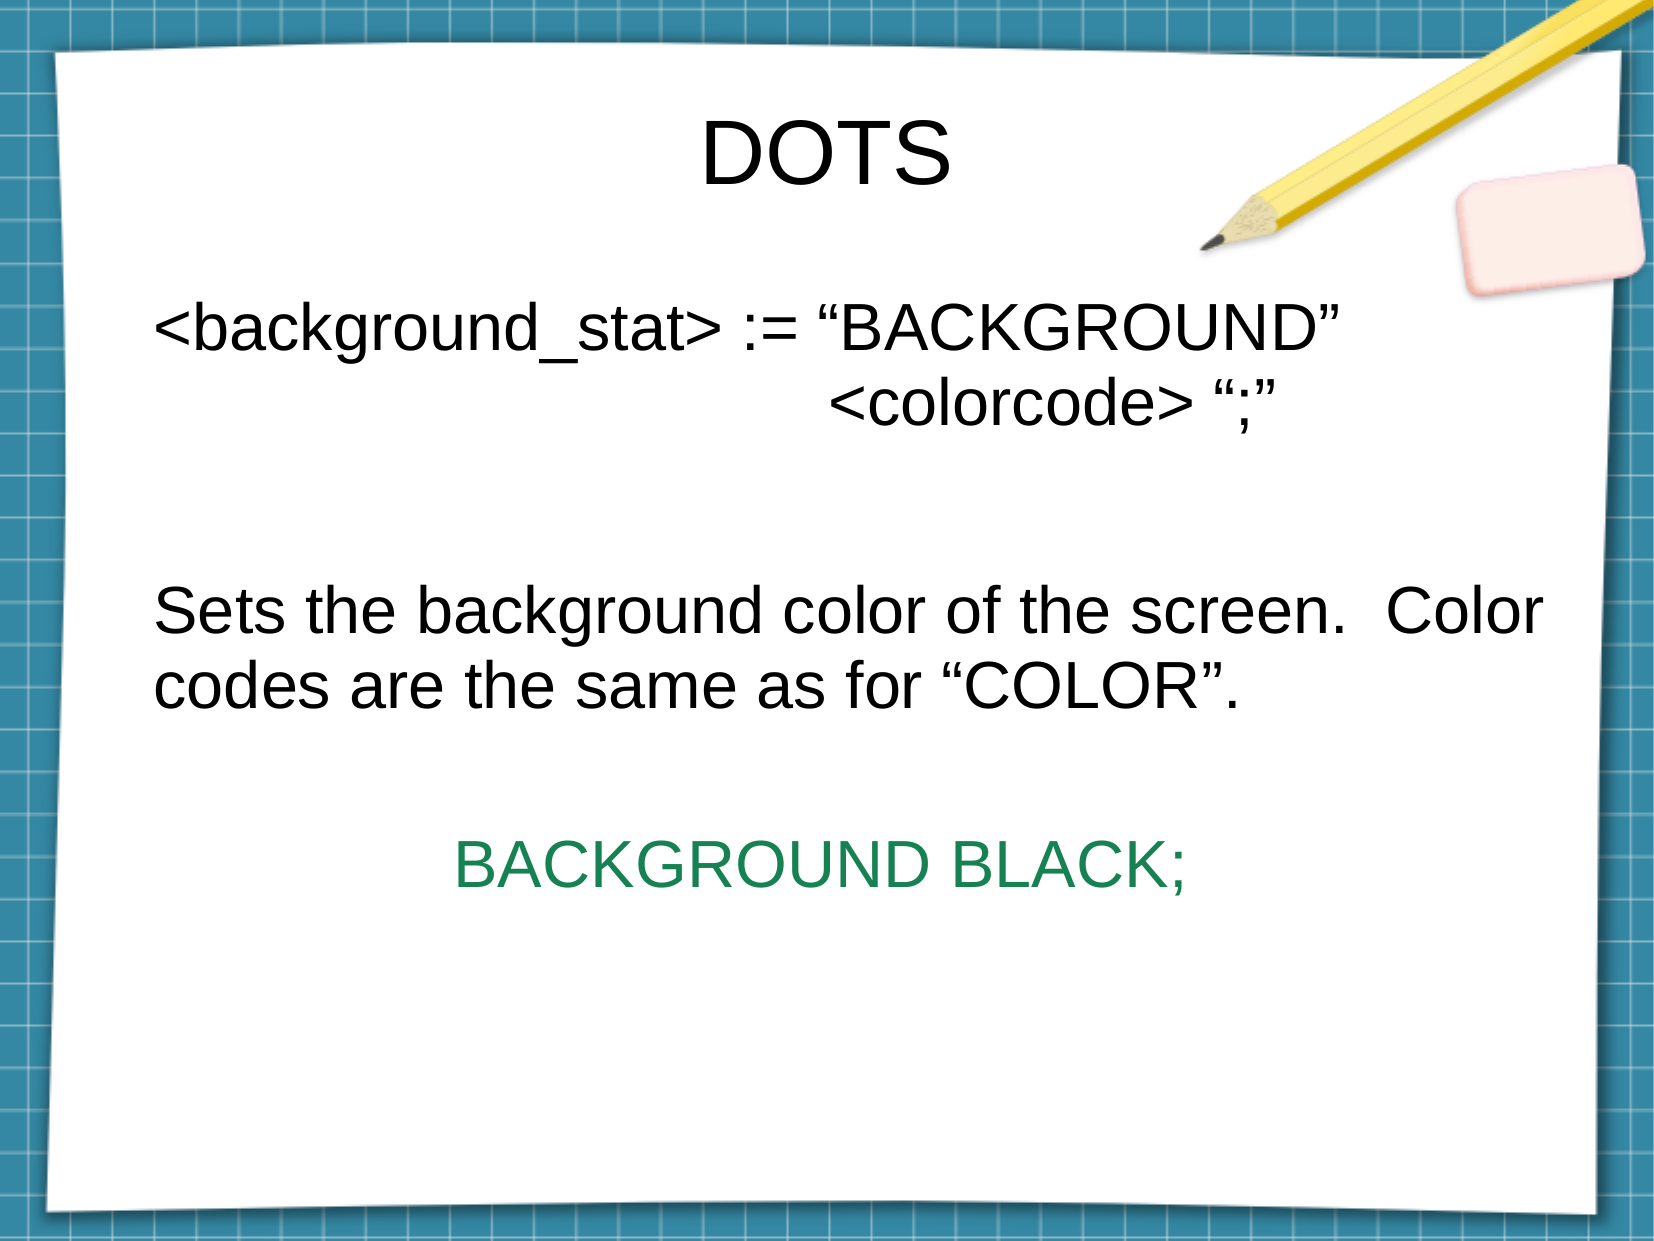

# DOTS
<background_stat> := “BACKGROUND”
									<colorcode> “;”
Sets the background color of the screen. Color codes are the same as for “COLOR”.
				BACKGROUND BLACK;